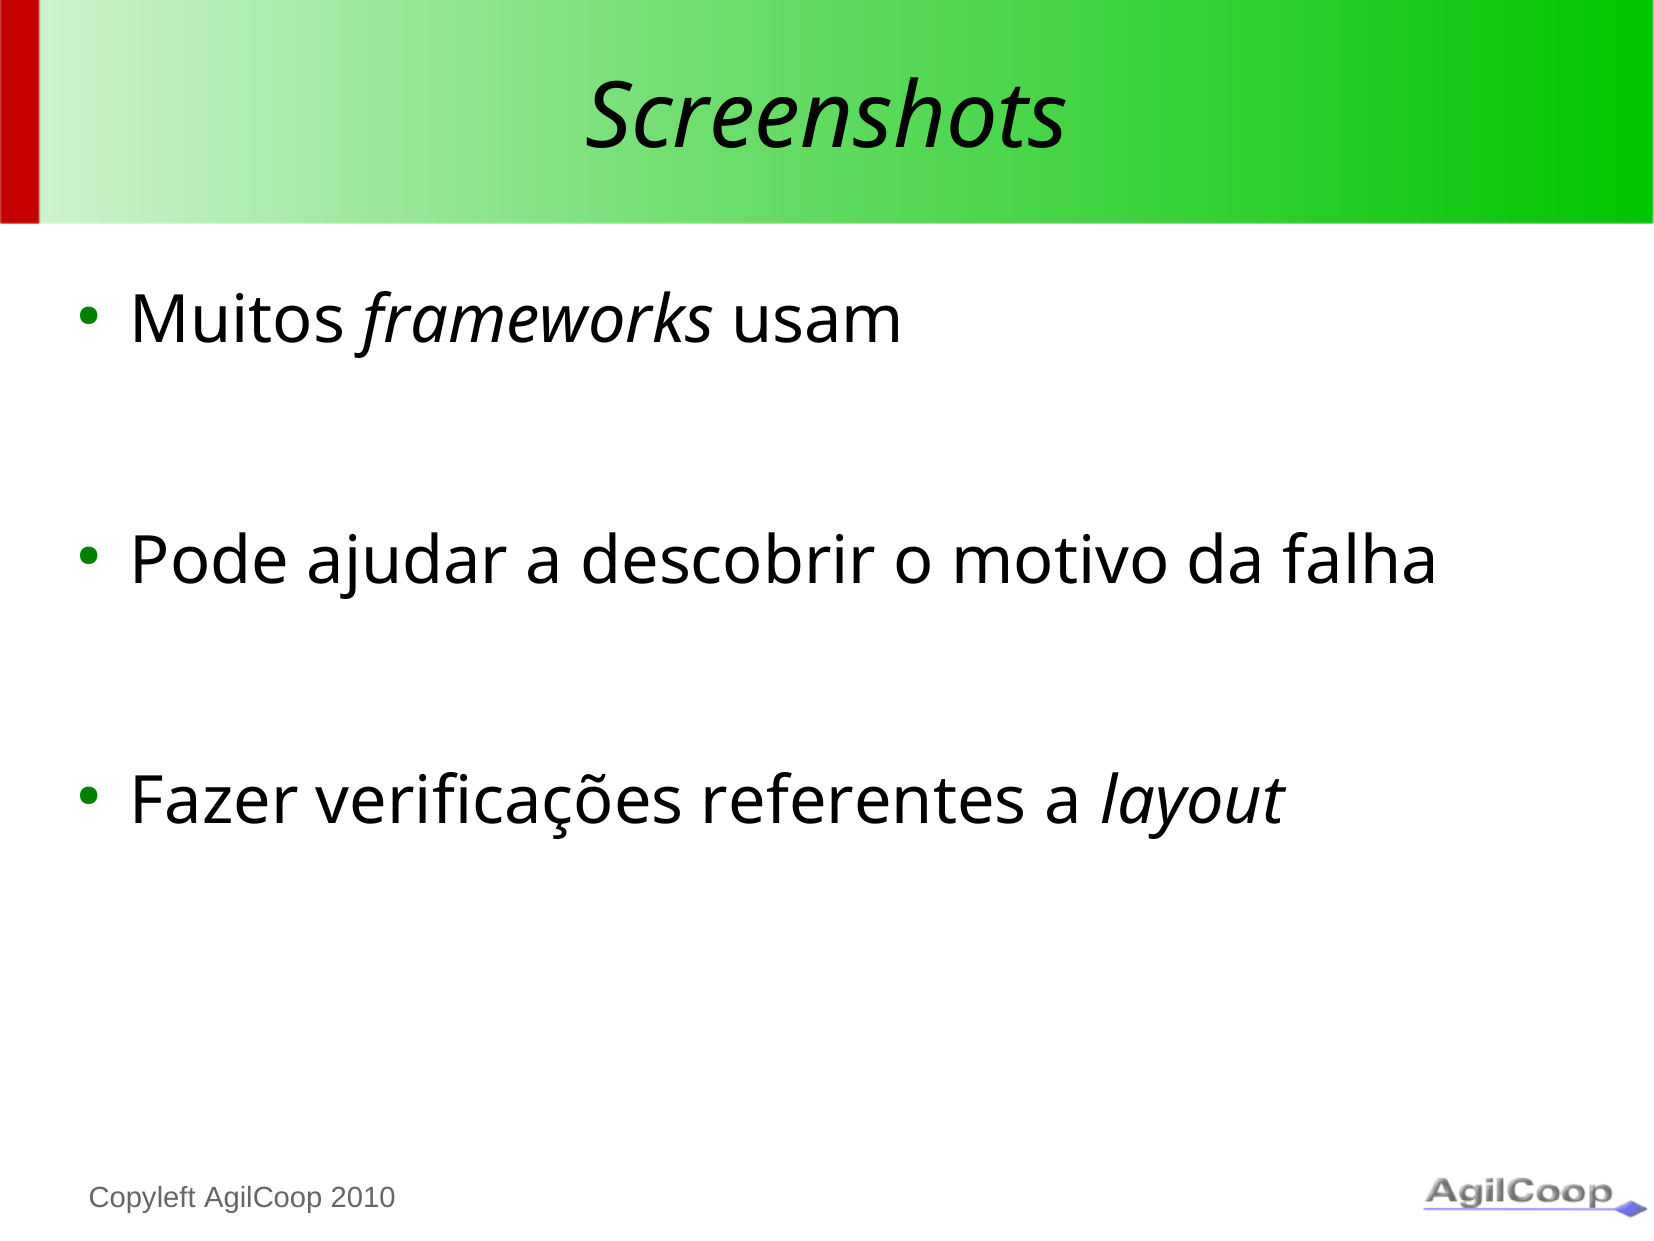

# Screenshots
Muitos frameworks usam
Pode ajudar a descobrir o motivo da falha
Fazer verificações referentes a layout
Copyleft AgilCoop 2010